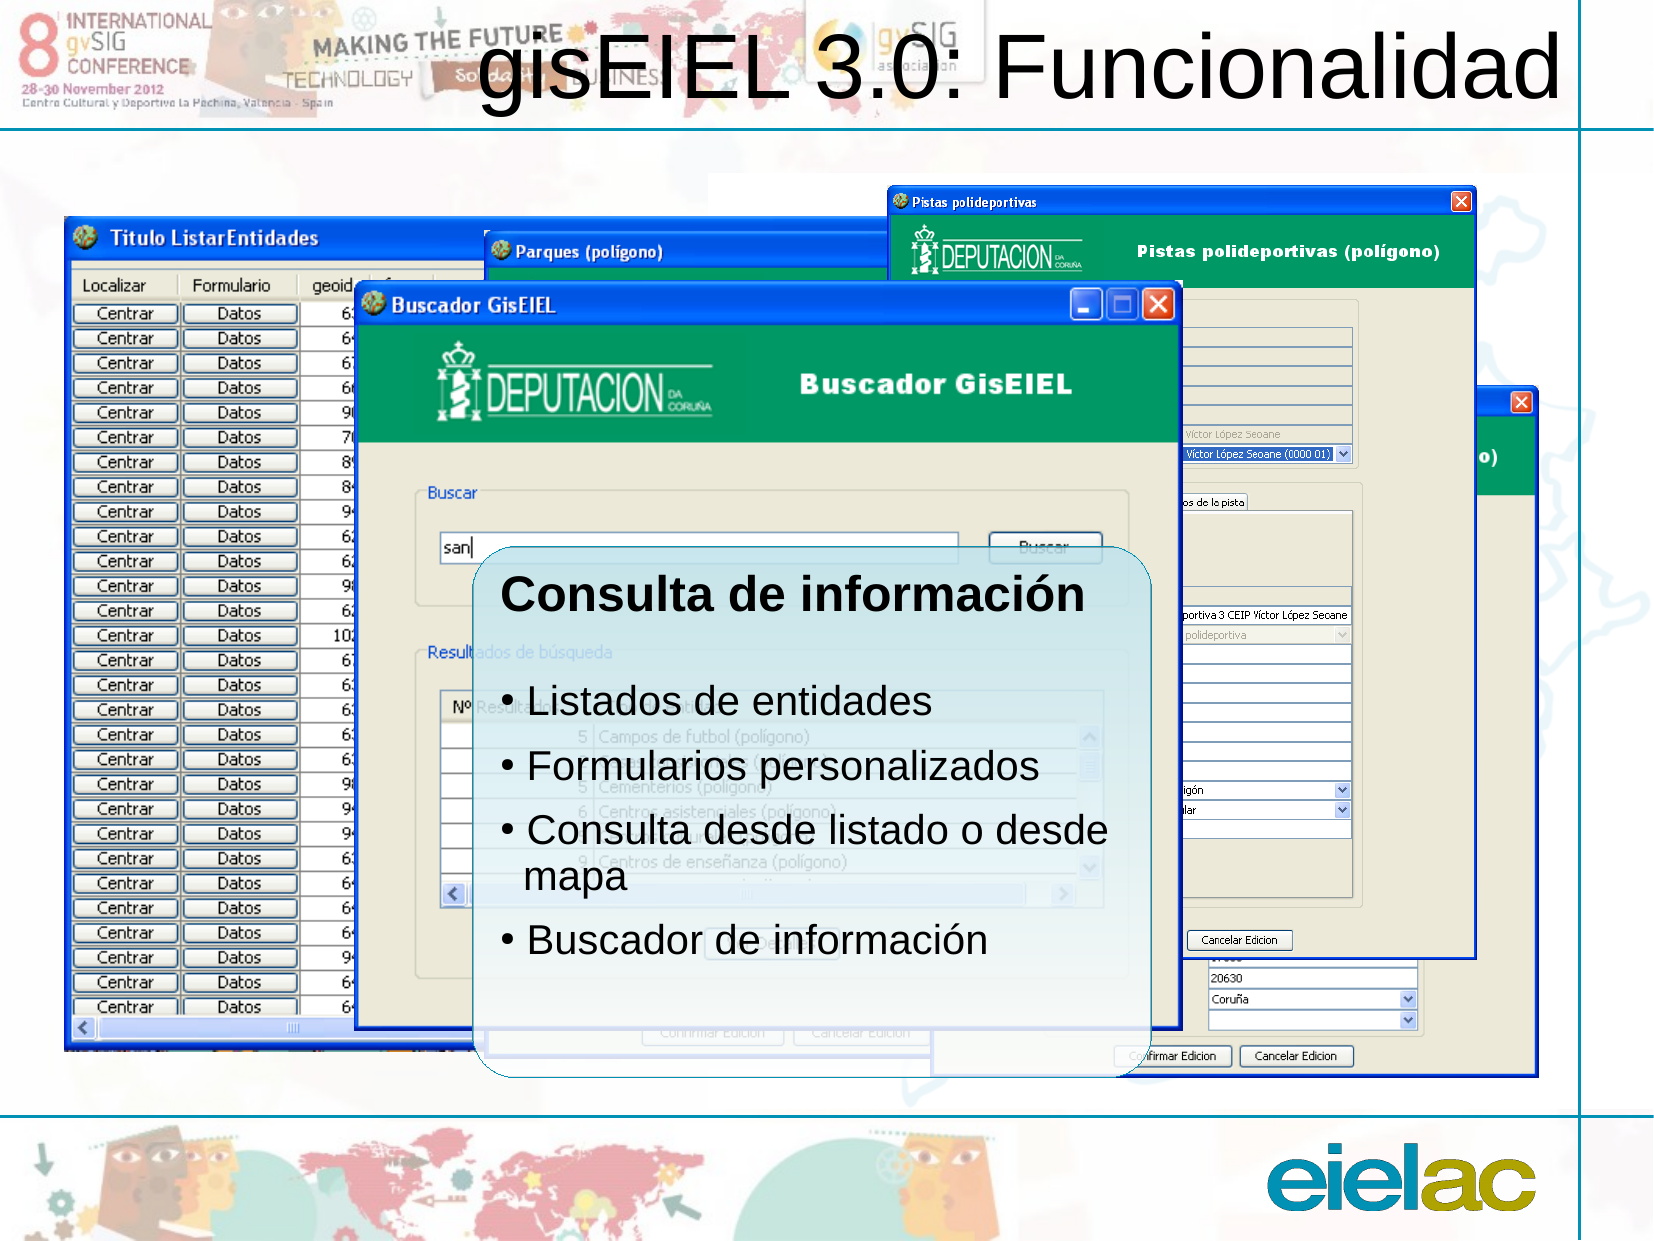

# gisEIEL 3.0: Funcionalidad
Consulta de información
 Listados de entidades
 Formularios personalizados
 Consulta desde listado o desde
 mapa
 Buscador de información